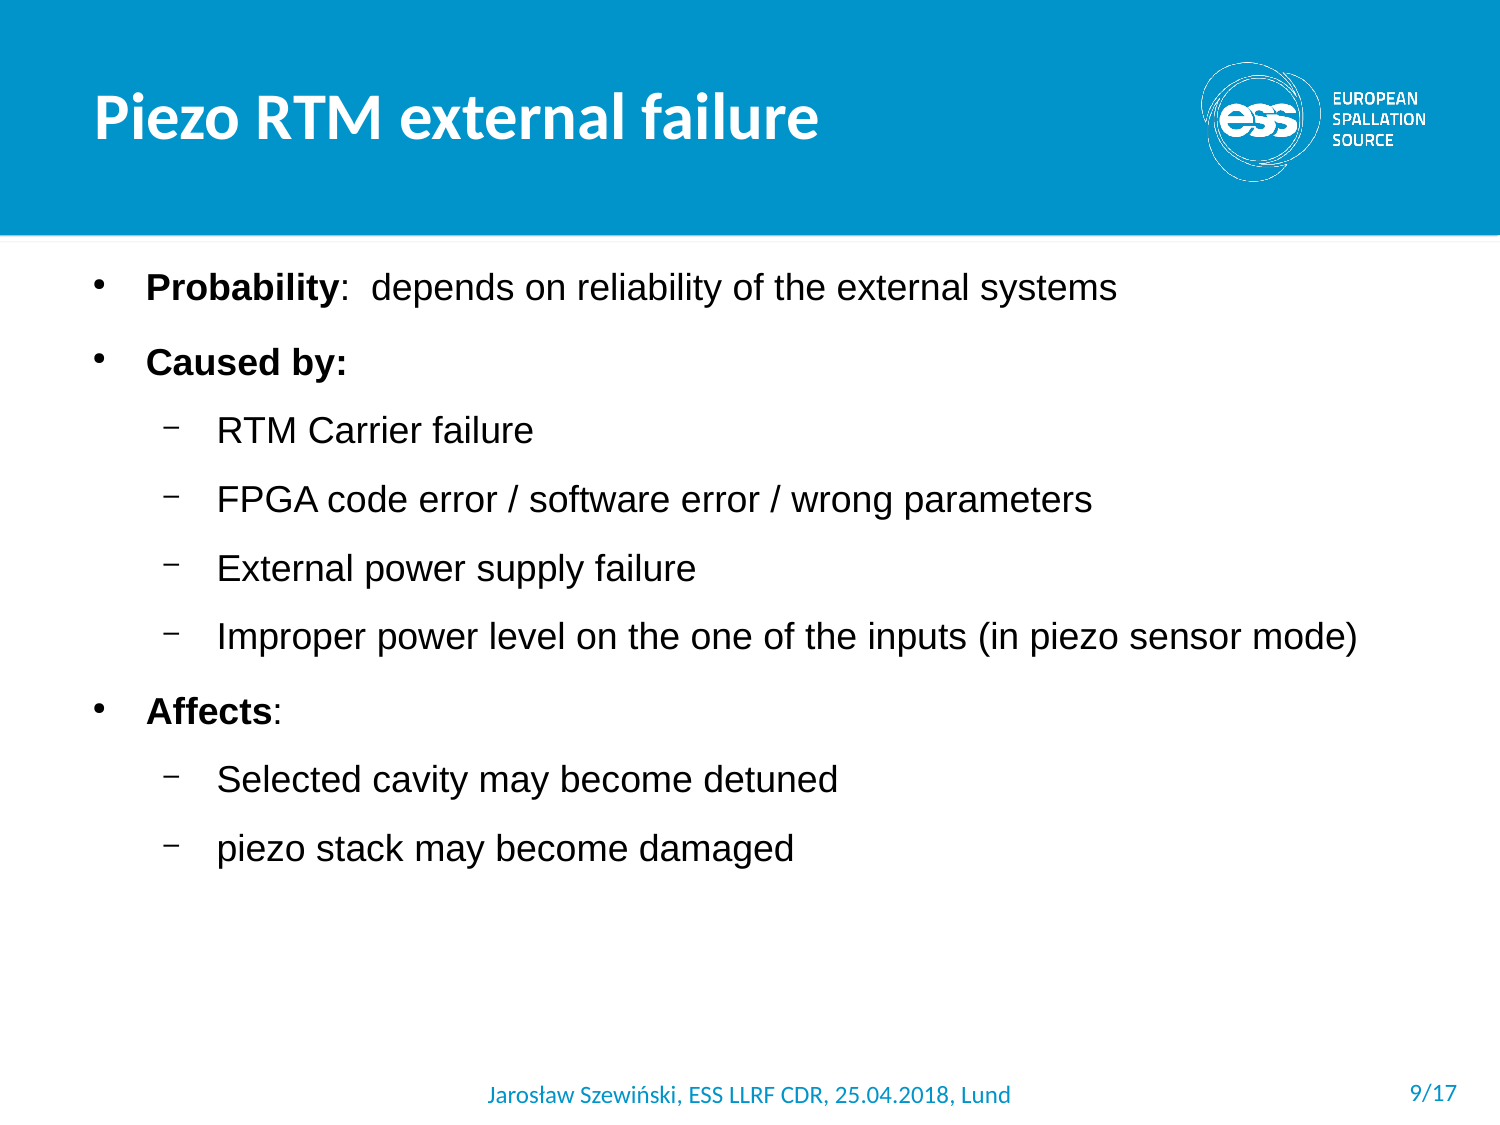

Piezo RTM external failure
# Probability: depends on reliability of the external systems
Caused by:
RTM Carrier failure
FPGA code error / software error / wrong parameters
External power supply failure
Improper power level on the one of the inputs (in piezo sensor mode)
Affects:
Selected cavity may become detuned
piezo stack may become damaged
Jarosław Szewiński, ESS LLRF CDR, 25.04.2018, Lund